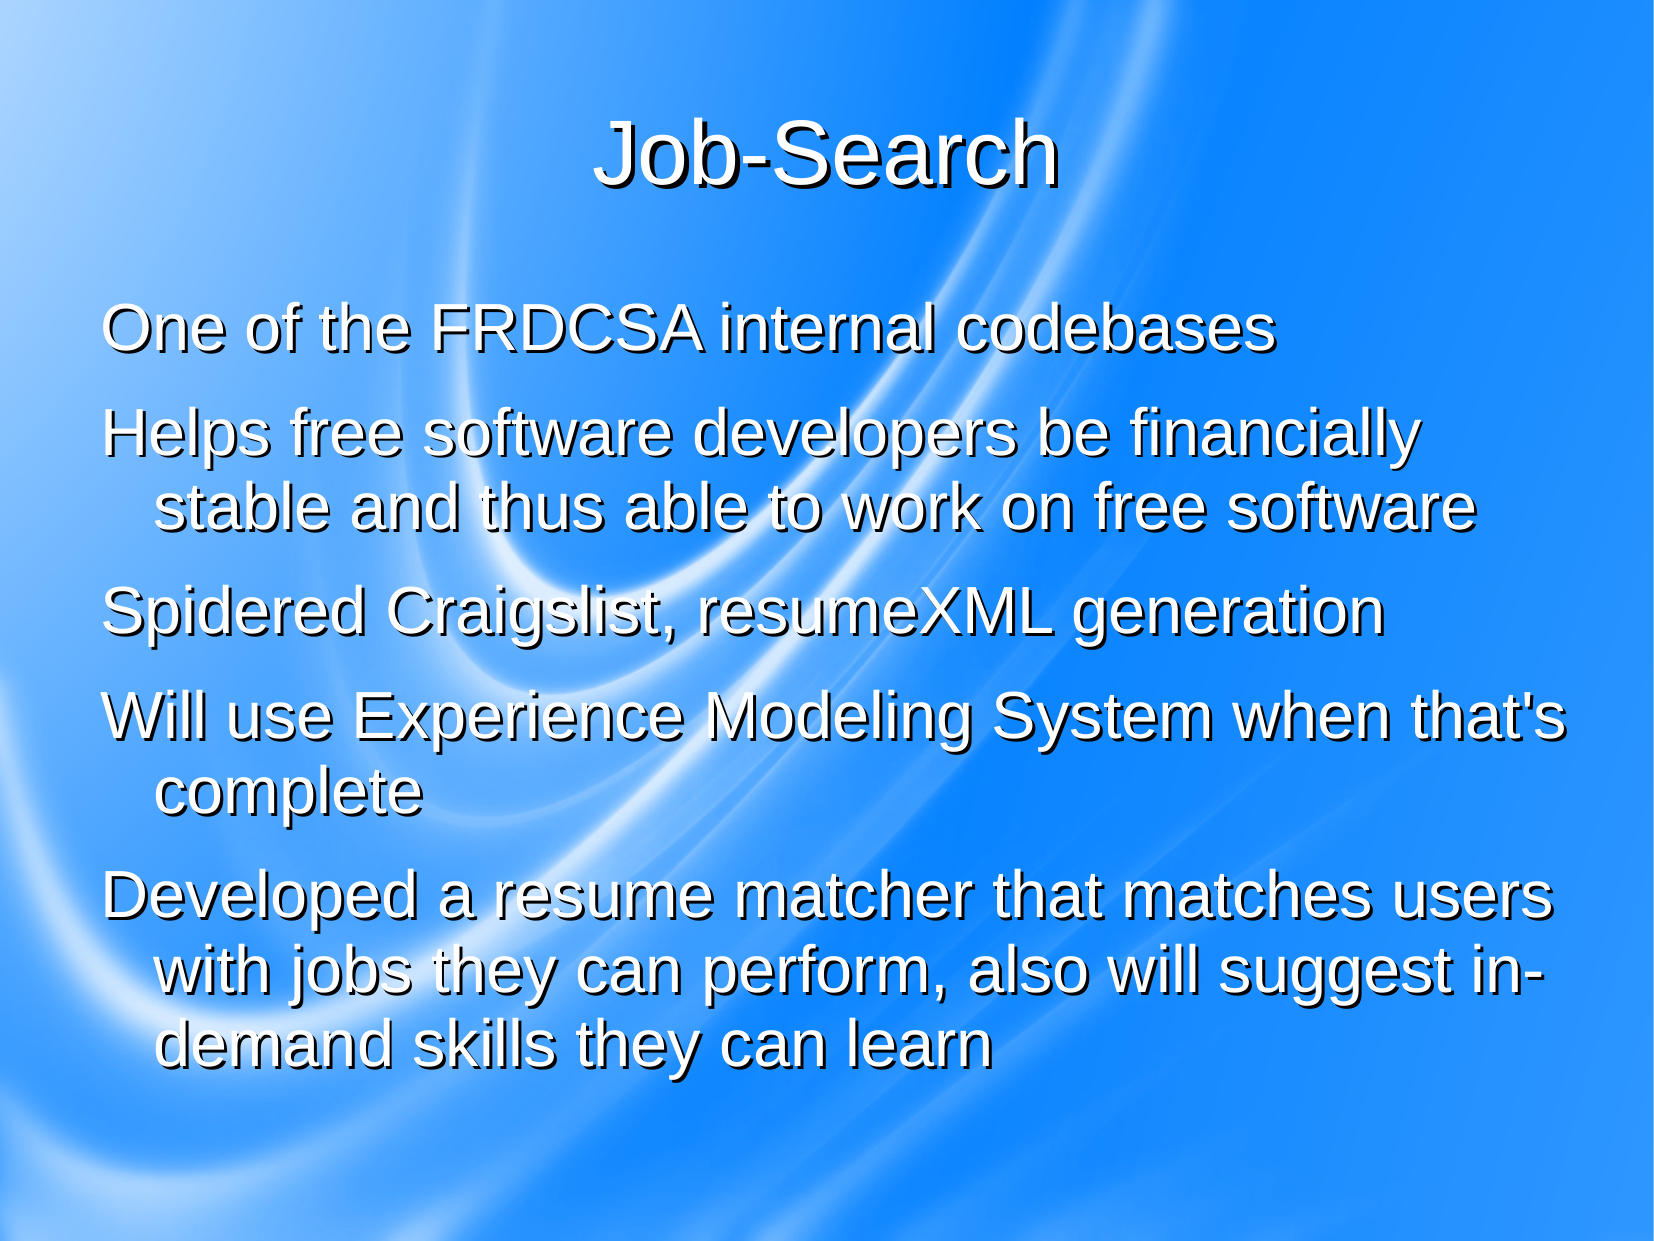

# Job-Search
One of the FRDCSA internal codebases
Helps free software developers be financially stable and thus able to work on free software
Spidered Craigslist, resumeXML generation
Will use Experience Modeling System when that's complete
Developed a resume matcher that matches users with jobs they can perform, also will suggest in-demand skills they can learn